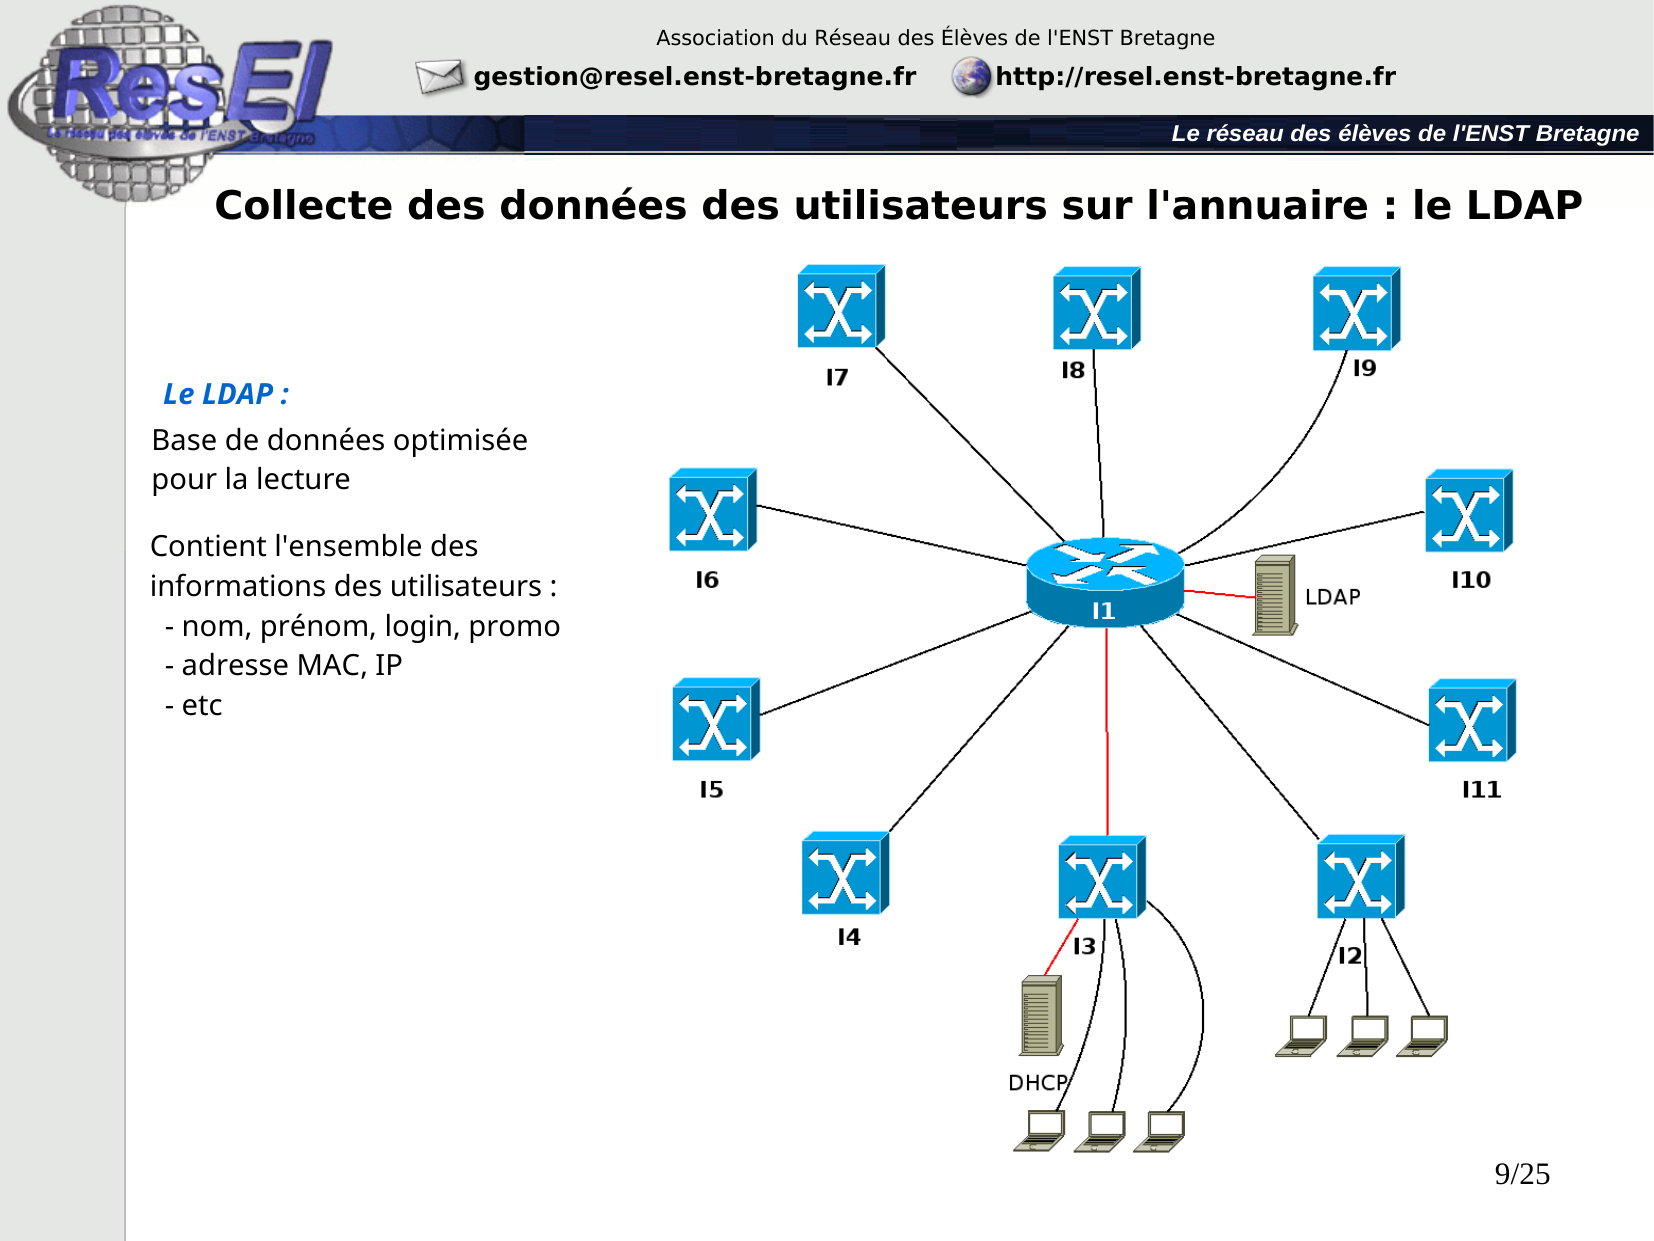

Collecte des données des utilisateurs sur l'annuaire : le LDAP
Le LDAP :
Base de données optimisée pour la lecture
Contient l'ensemble des informations des utilisateurs :
 - nom, prénom, login, promo
 - adresse MAC, IP
 - etc